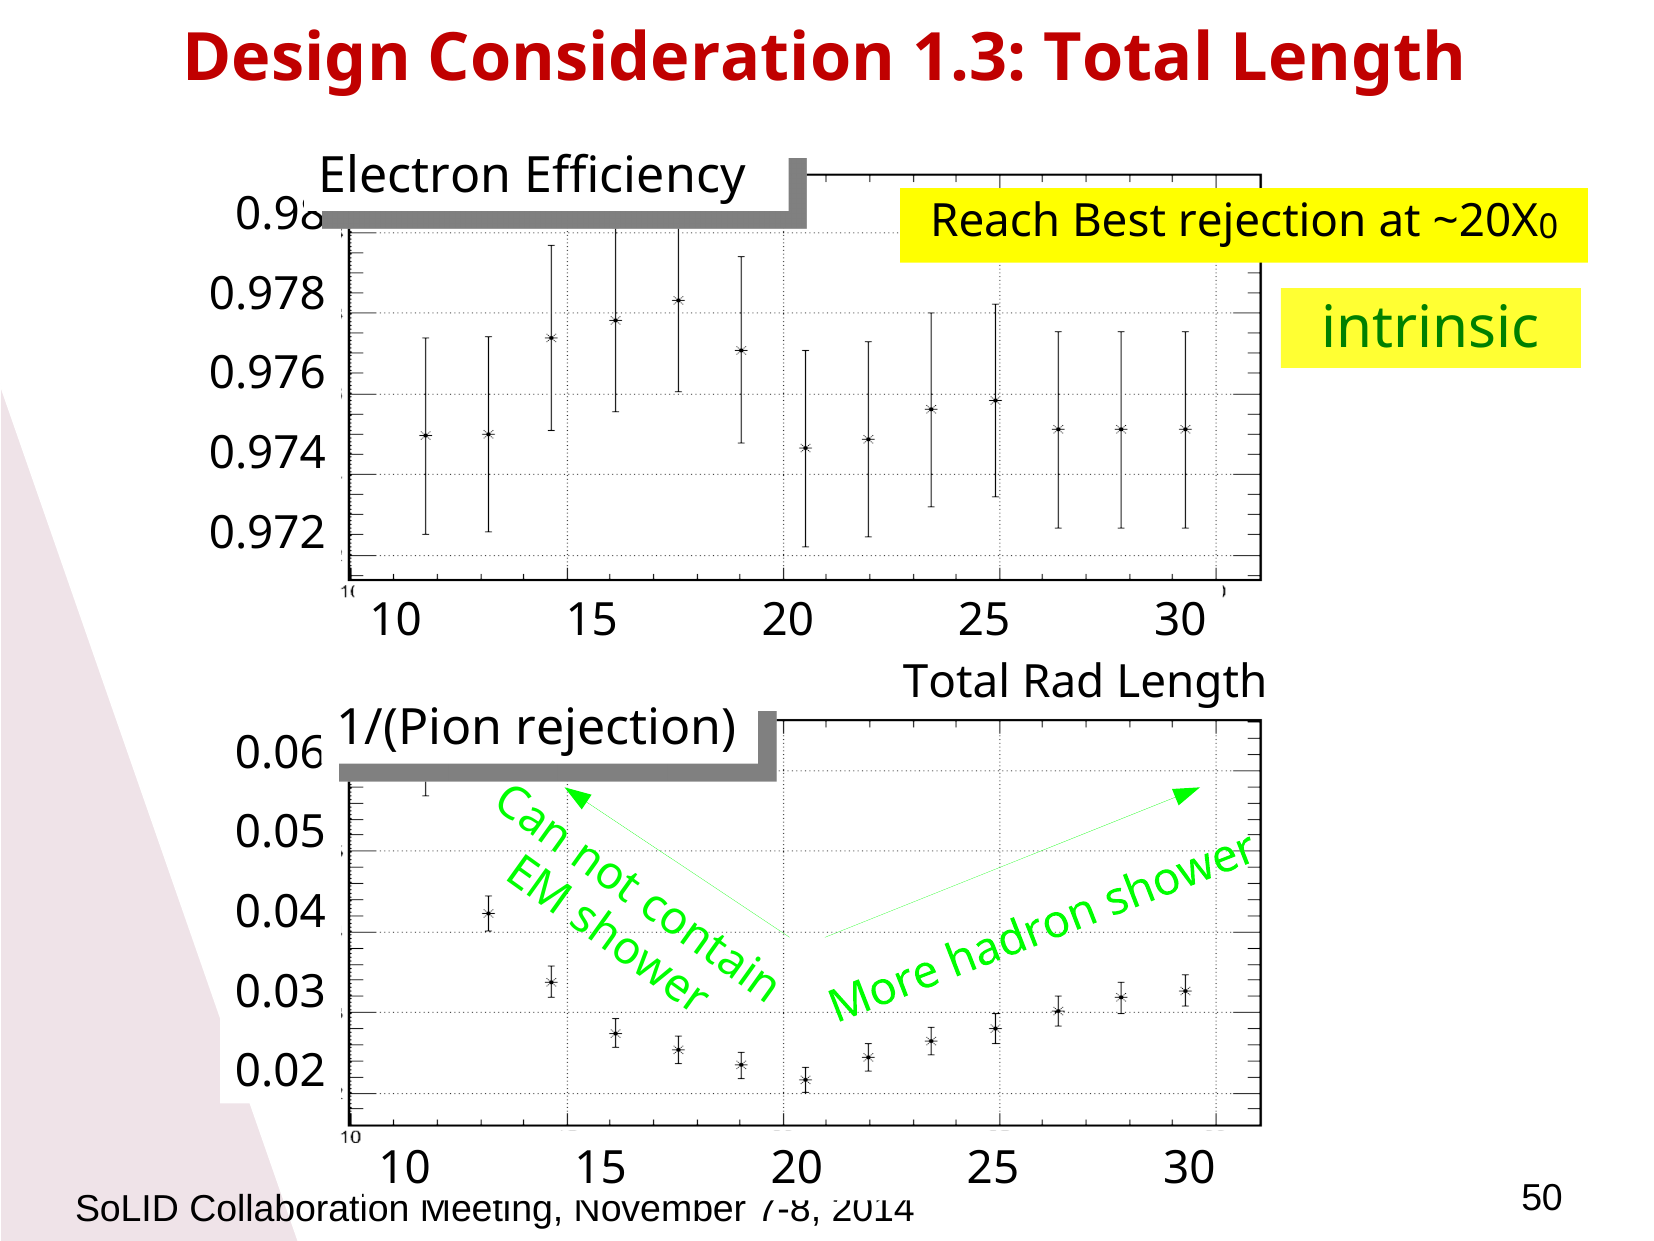

# Design Consideration 1.3: Total Length
0.98
0.978
0.976
0.974
0.972
Electron Efficiency
Reach Best rejection at ~20X0
intrinsic
10 15 20 25 30
0.06
0.05
0.04
0.03
0.02
Total Rad Length
1/(Pion rejection)
Can not contain EM shower
More hadron shower
10 15 20 25 30
50